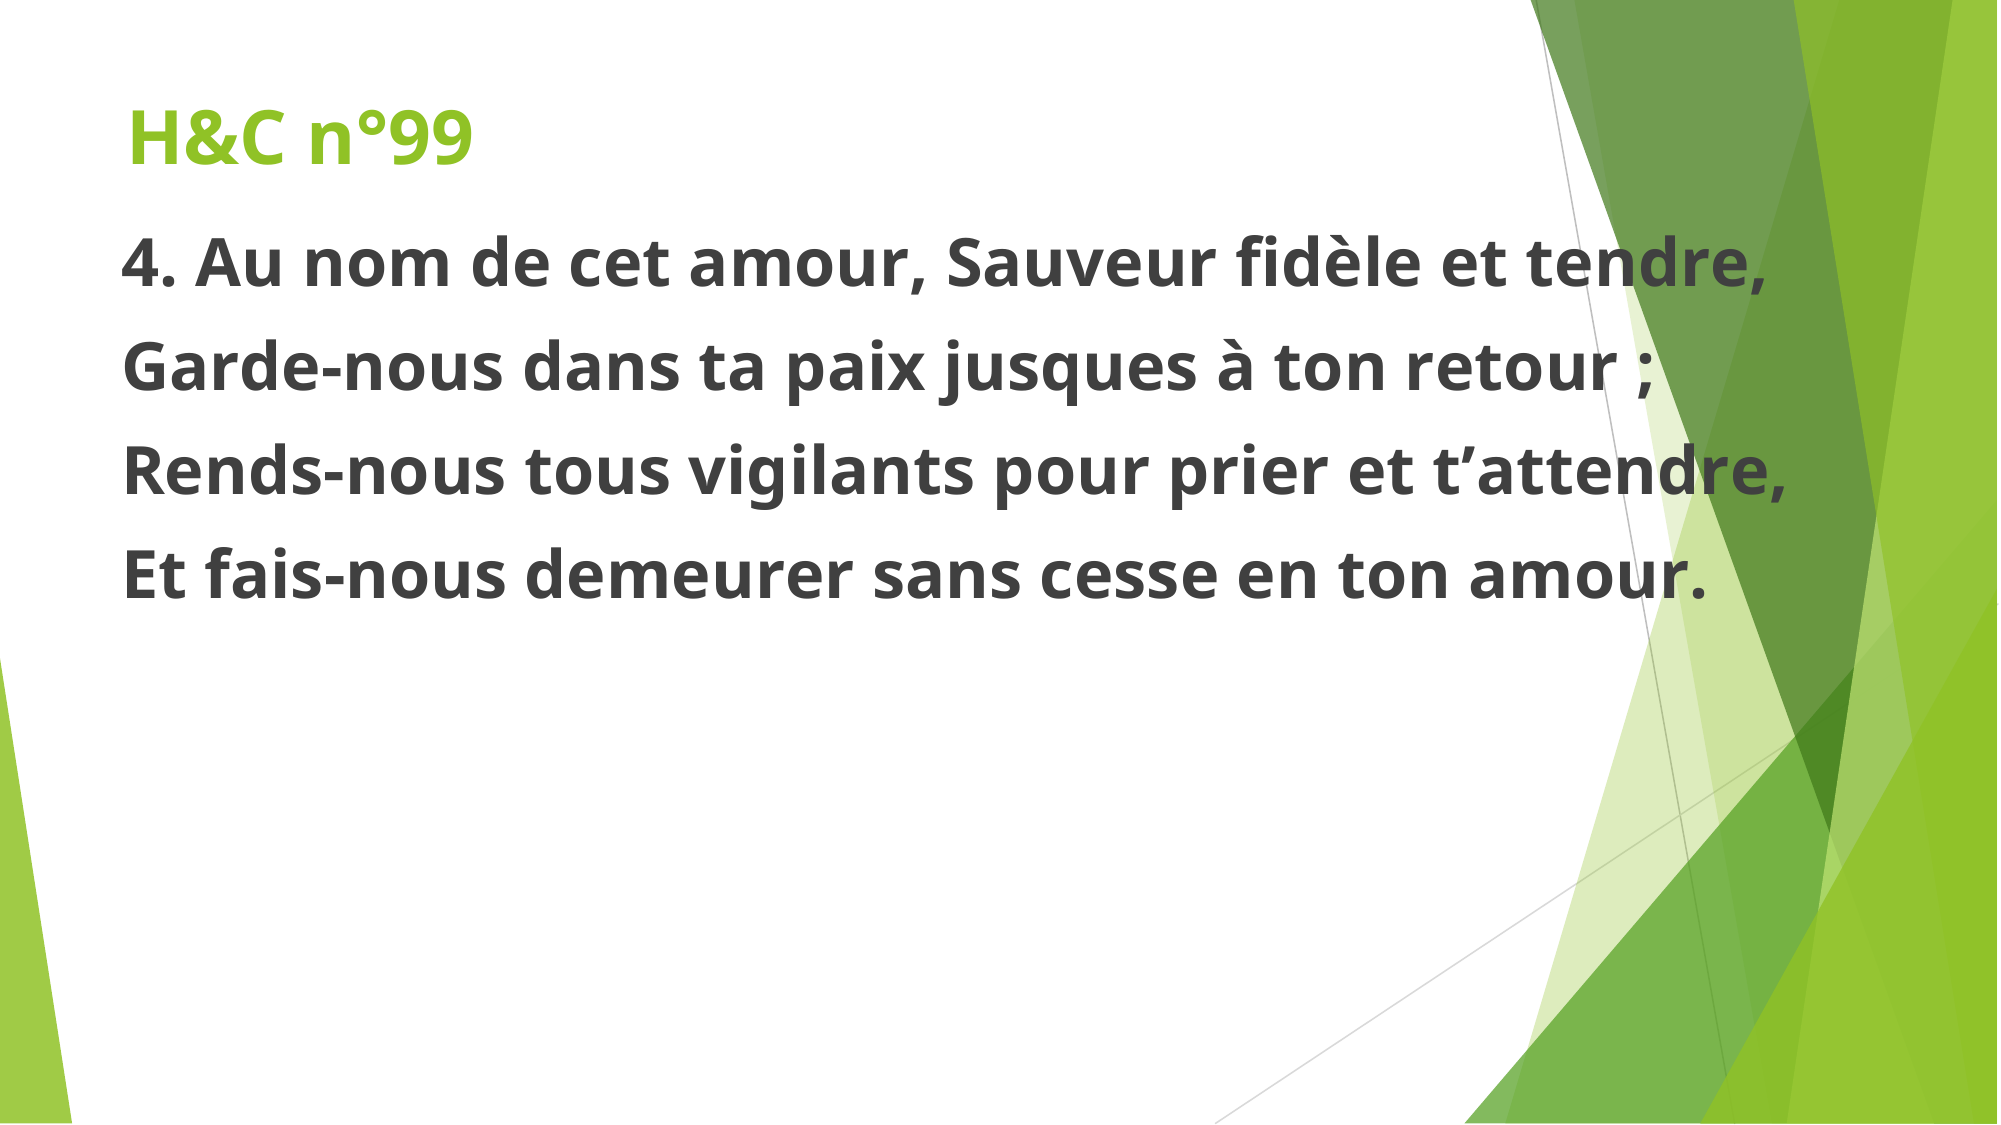

H&C n°99
4. Au nom de cet amour, Sauveur fidèle et tendre,
Garde-nous dans ta paix jusques à ton retour ;
Rends-nous tous vigilants pour prier et t’attendre,
Et fais-nous demeurer sans cesse en ton amour.